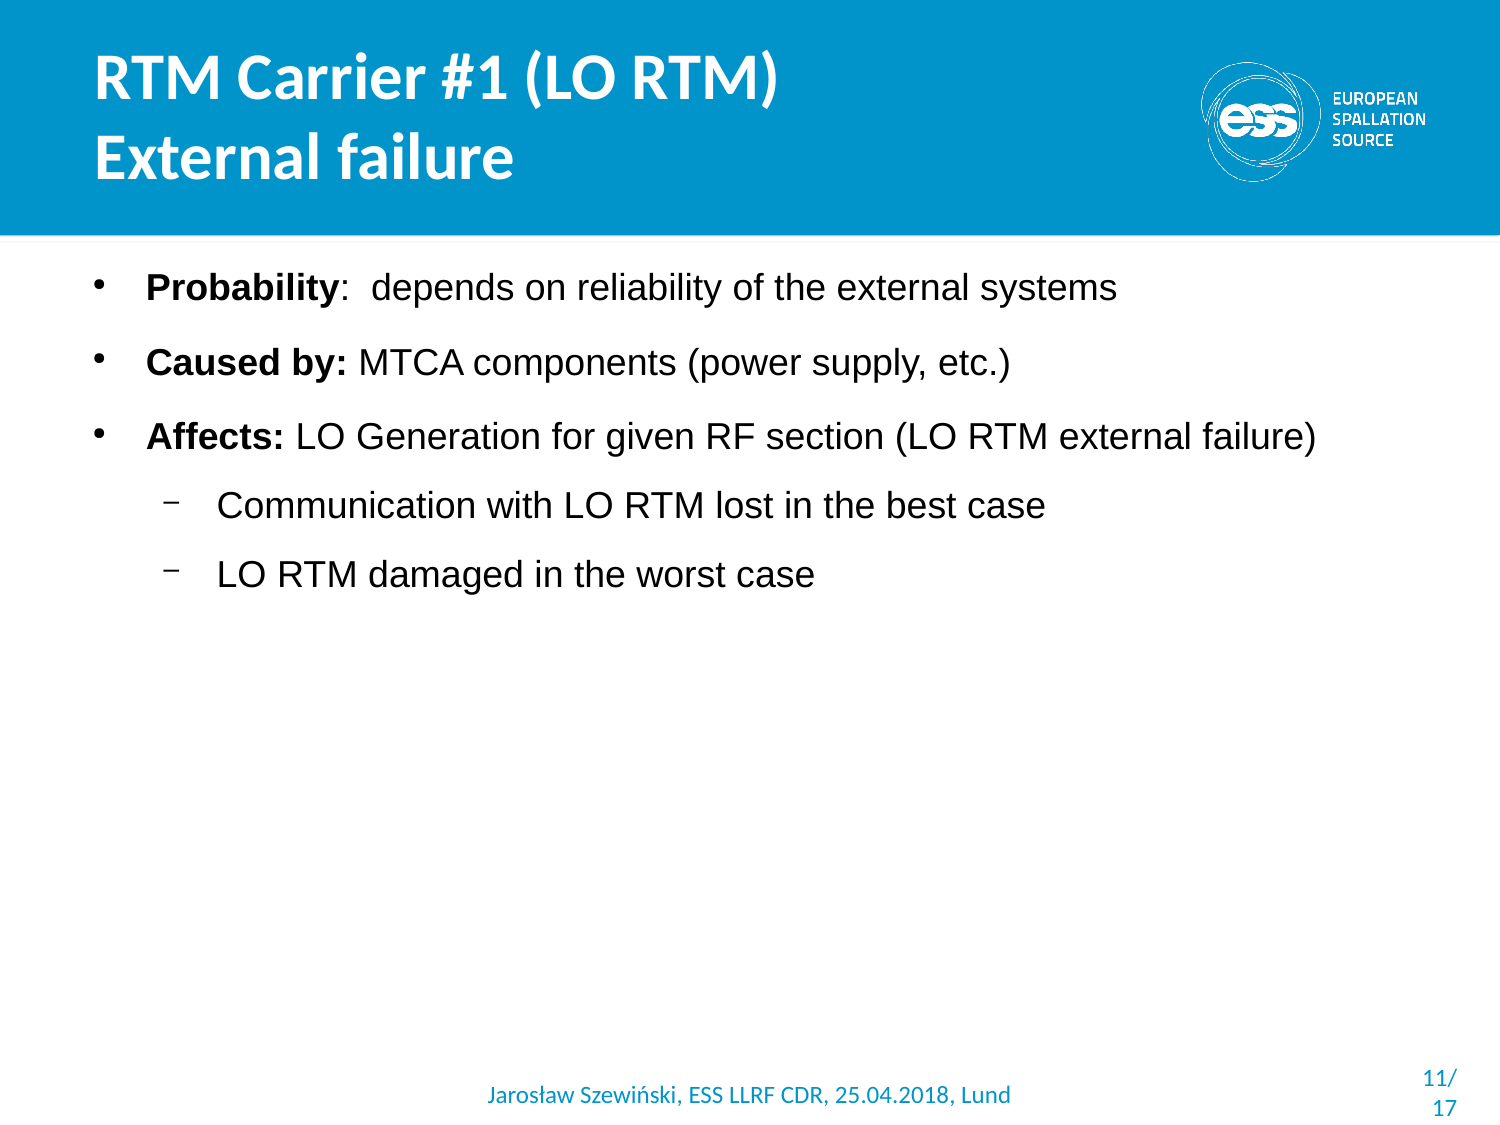

RTM Carrier #1 (LO RTM)
External failure
# Probability: depends on reliability of the external systems
Caused by: MTCA components (power supply, etc.)
Affects: LO Generation for given RF section (LO RTM external failure)
Communication with LO RTM lost in the best case
LO RTM damaged in the worst case
Jarosław Szewiński, ESS LLRF CDR, 25.04.2018, Lund